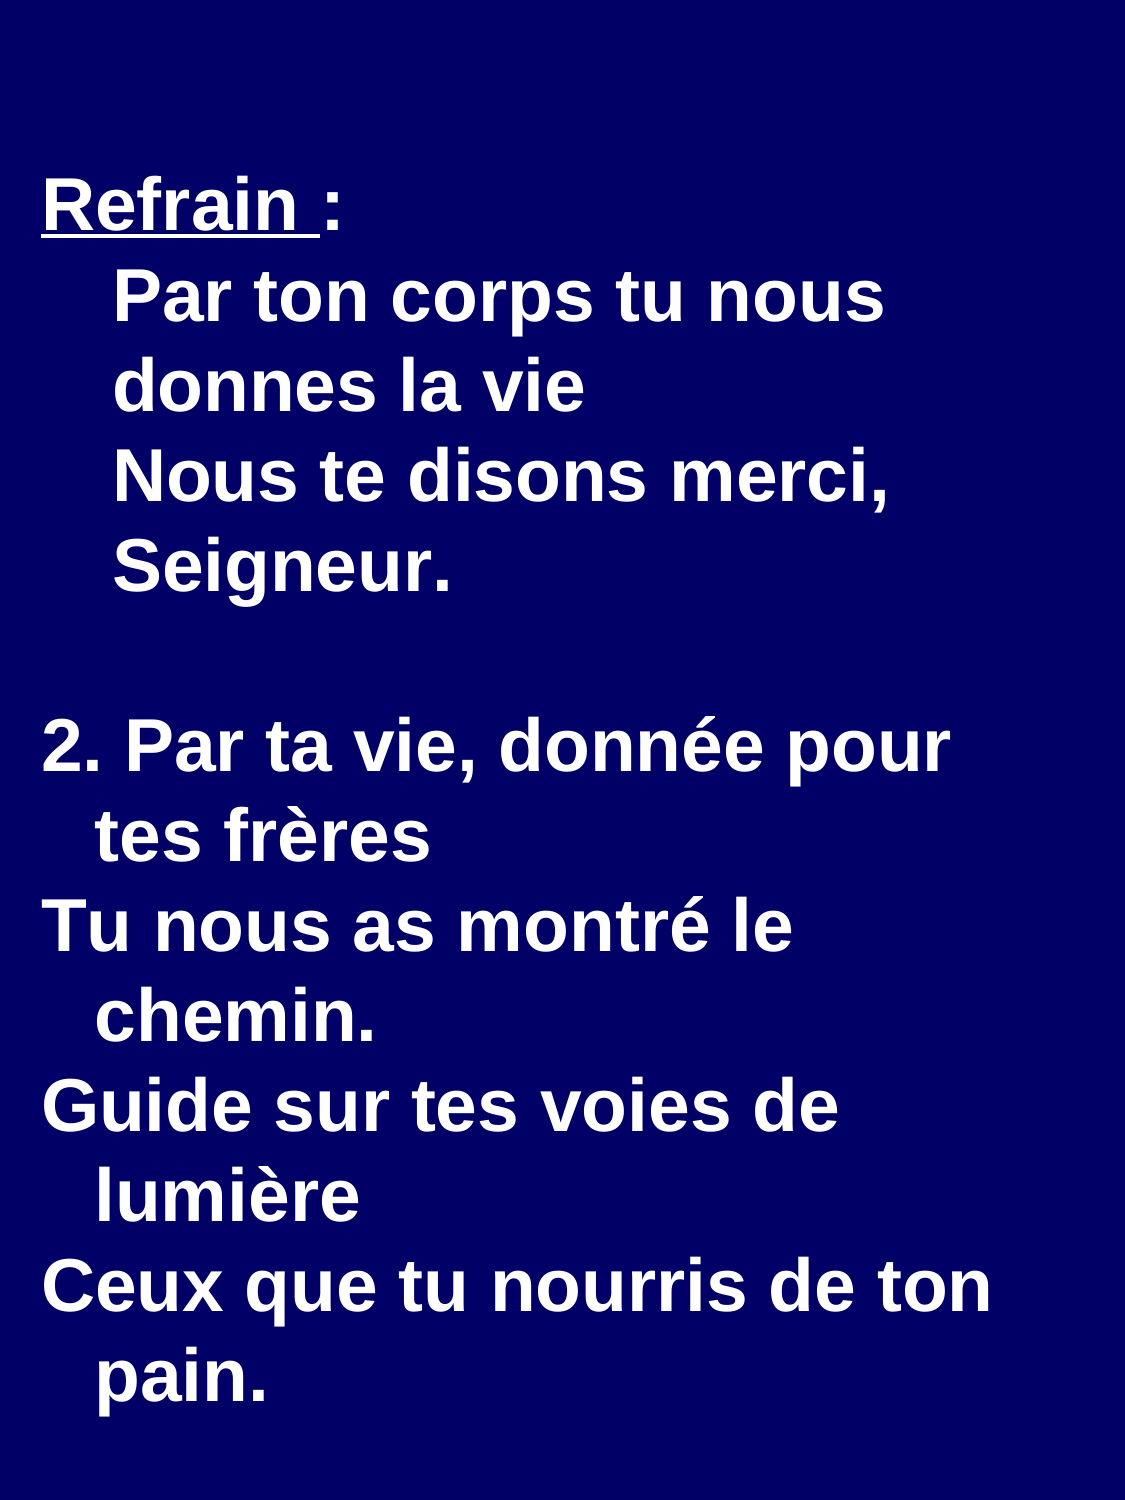

Refrain :
Par ton corps tu nous donnes la vie
Nous te disons merci, Seigneur.
2. Par ta vie, donnée pour tes frères
Tu nous as montré le chemin.
Guide sur tes voies de lumière
Ceux que tu nourris de ton pain.